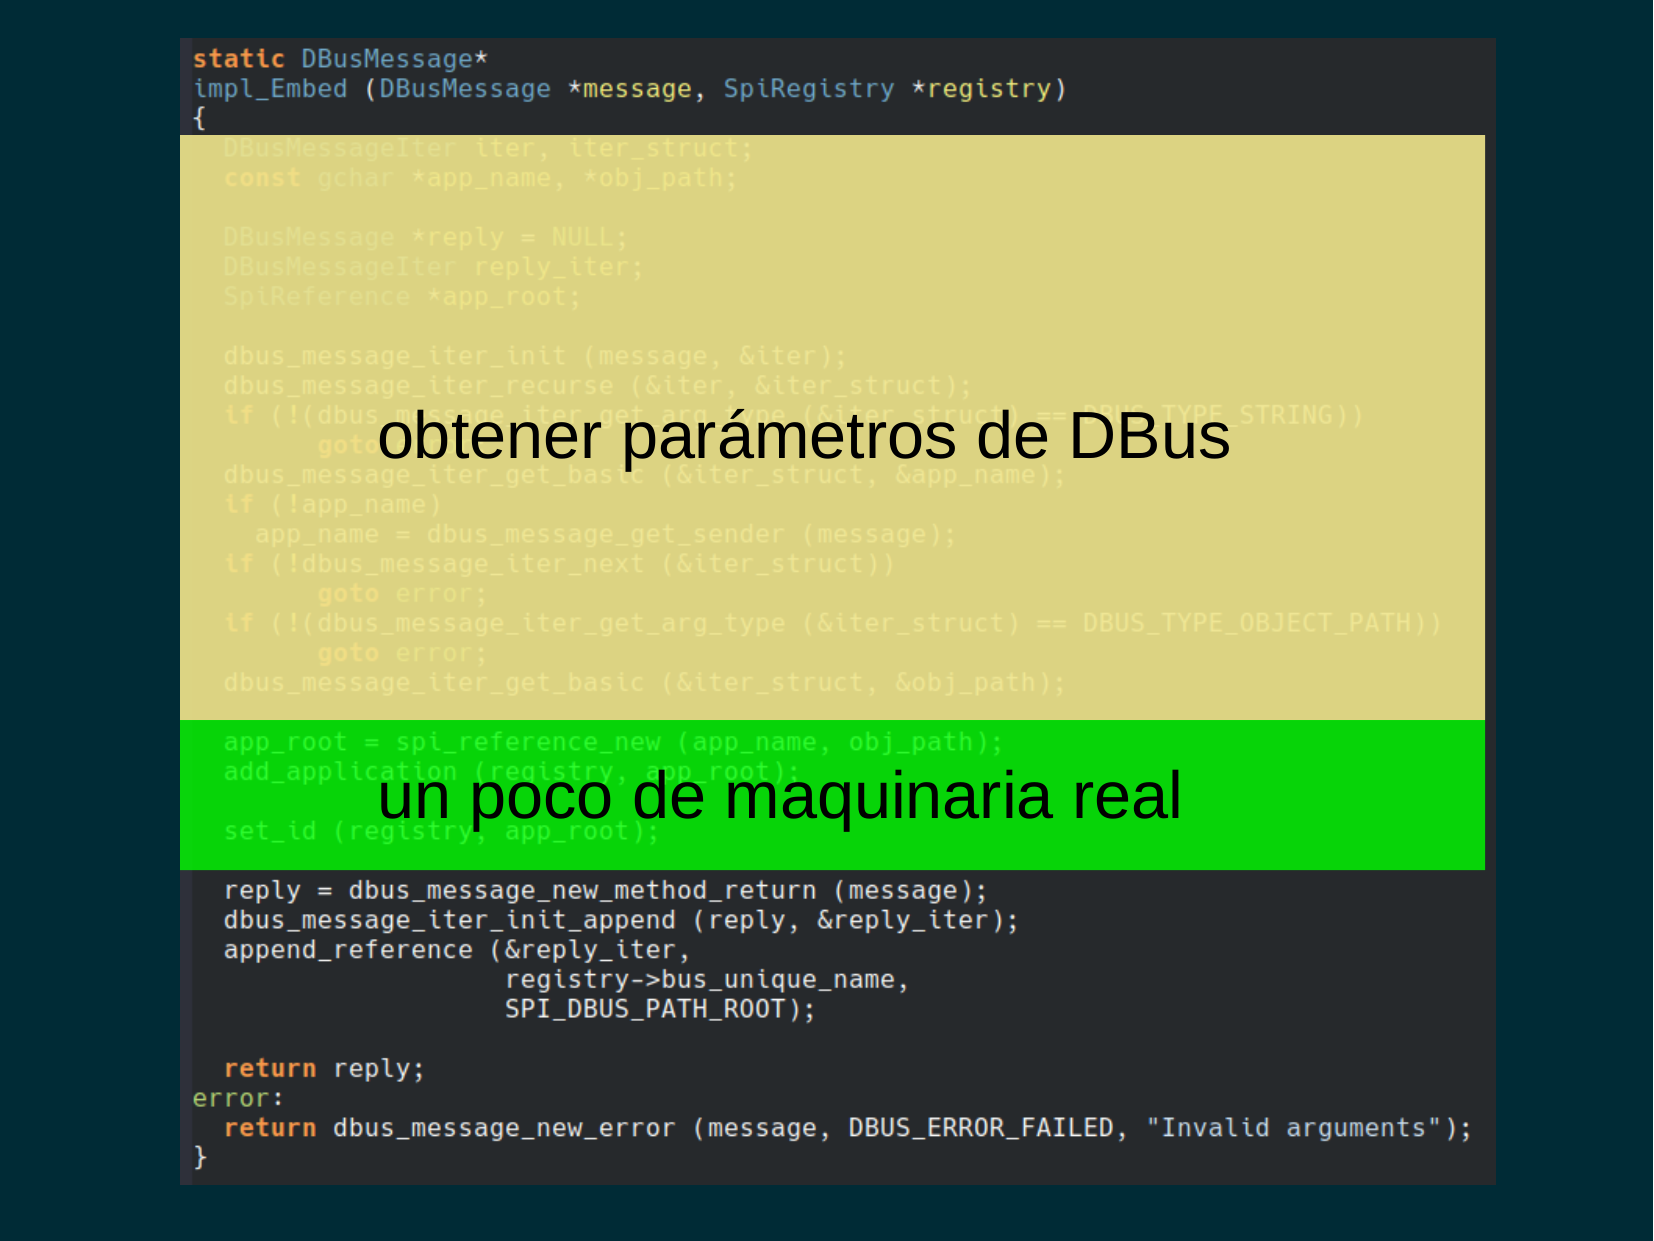

obtener parámetros de DBus
un poco de maquinaria real